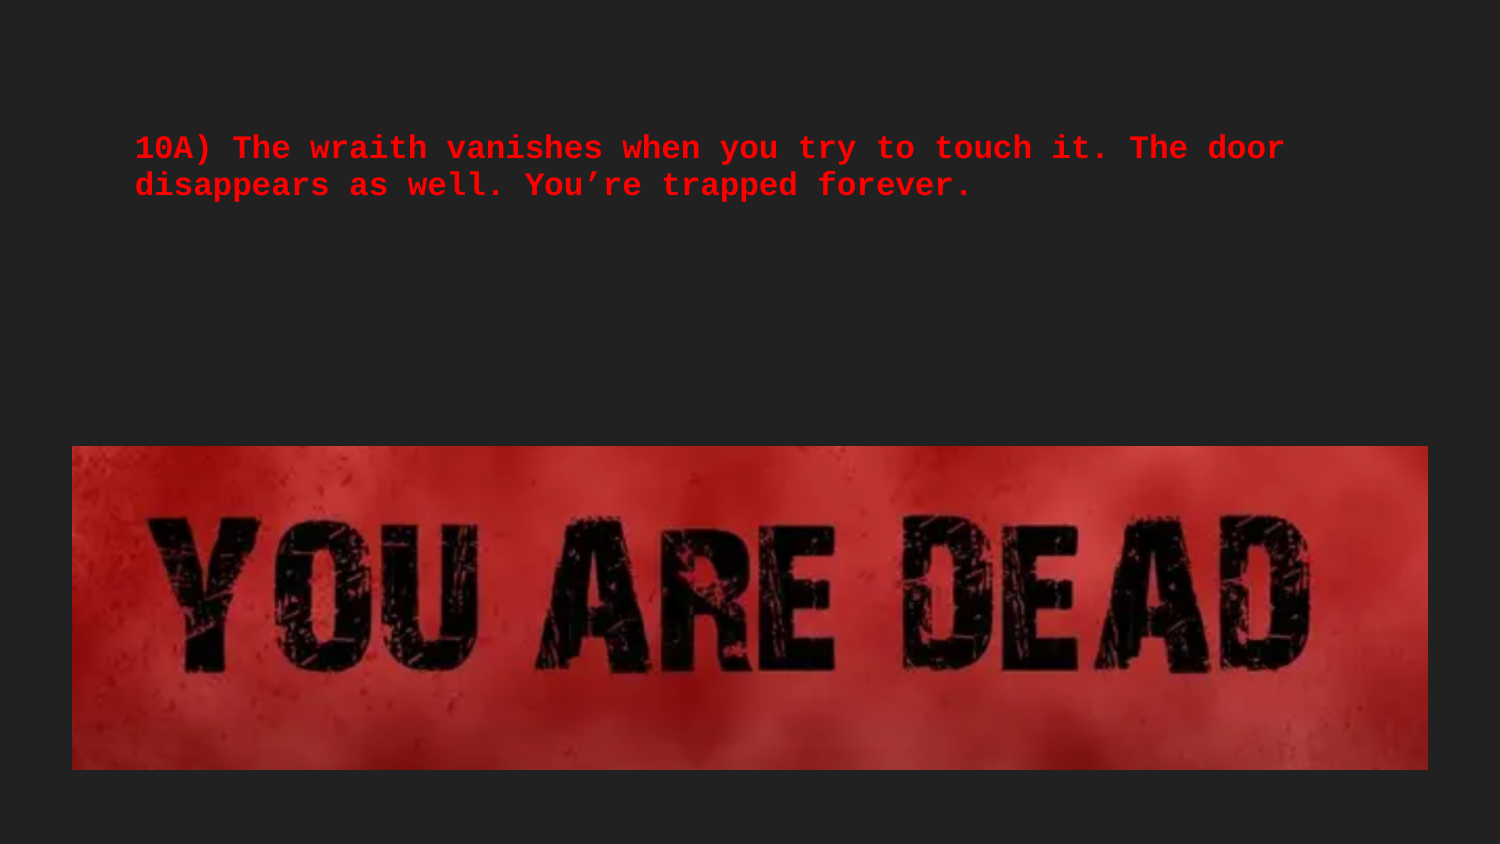

# 10A) The wraith vanishes when you try to touch it. The door disappears as well. You’re trapped forever.